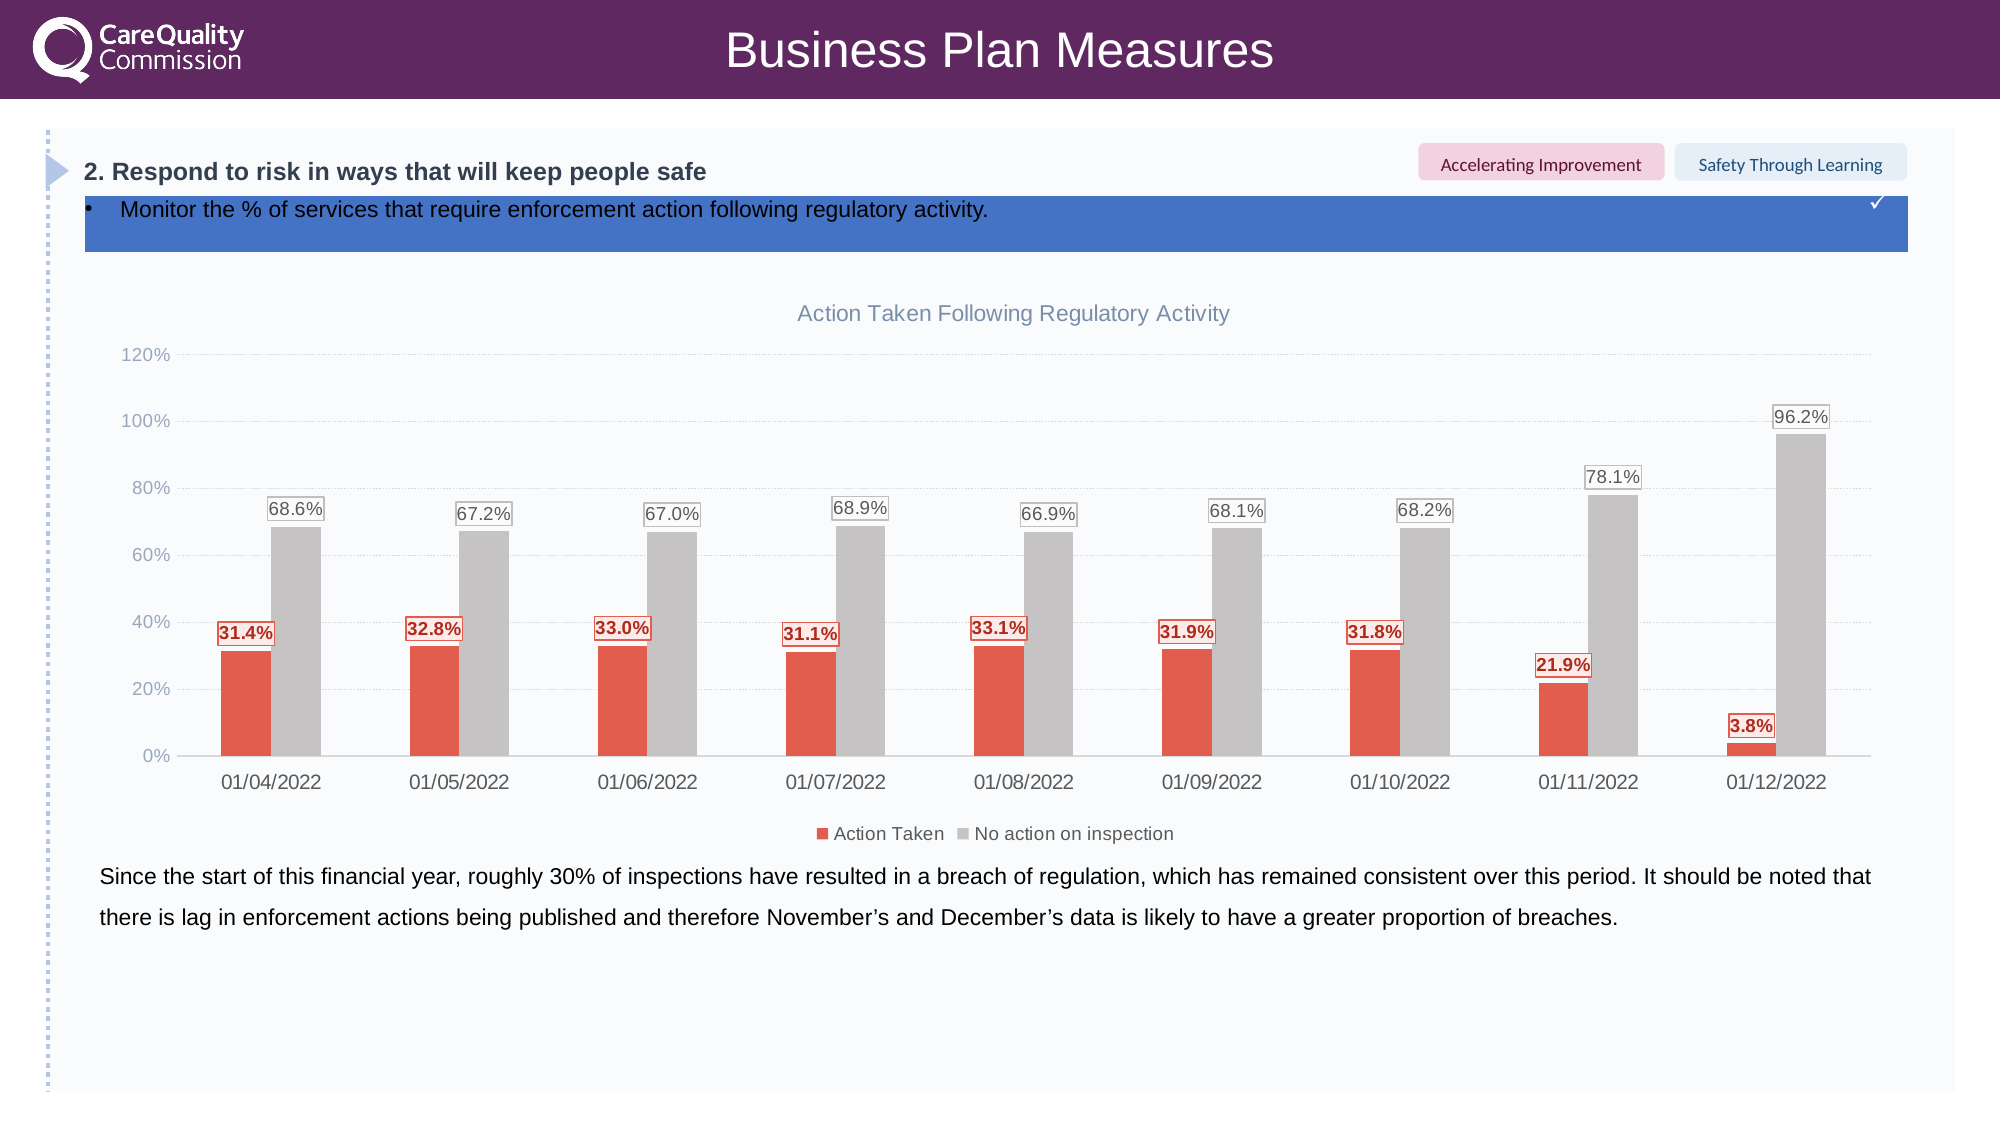

Business Plan Measures
Accelerating Improvement
Safety Through Learning
2. Respond to risk in ways that will keep people safe
| Monitor the % of services that require enforcement action following regulatory activity. |  |
| --- | --- |
### Chart: Action Taken Following Regulatory Activity
| Category | Action Taken | No action on inspection |
|---|---|---|
| 01/04/2022 | 0.313616071428571 | 0.686383928571429 |
| 01/05/2022 | 0.328267477203647 | 0.671732522796353 |
| 01/06/2022 | 0.330434782608696 | 0.669565217391304 |
| 01/07/2022 | 0.311414392059553 | 0.688585607940447 |
| 01/08/2022 | 0.33054892601432 | 0.66945107398568 |
| 01/09/2022 | 0.318840579710145 | 0.681159420289855 |
| 01/10/2022 | 0.318443804034582 | 0.681556195965418 |
| 01/11/2022 | 0.219409282700422 | 0.780590717299578 |
| 01/12/2022 | 0.0384615384615385 | 0.961538461538462 |Since the start of this financial year, roughly 30% of inspections have resulted in a breach of regulation, which has remained consistent over this period. It should be noted that there is lag in enforcement actions being published and therefore November’s and December’s data is likely to have a greater proportion of breaches.